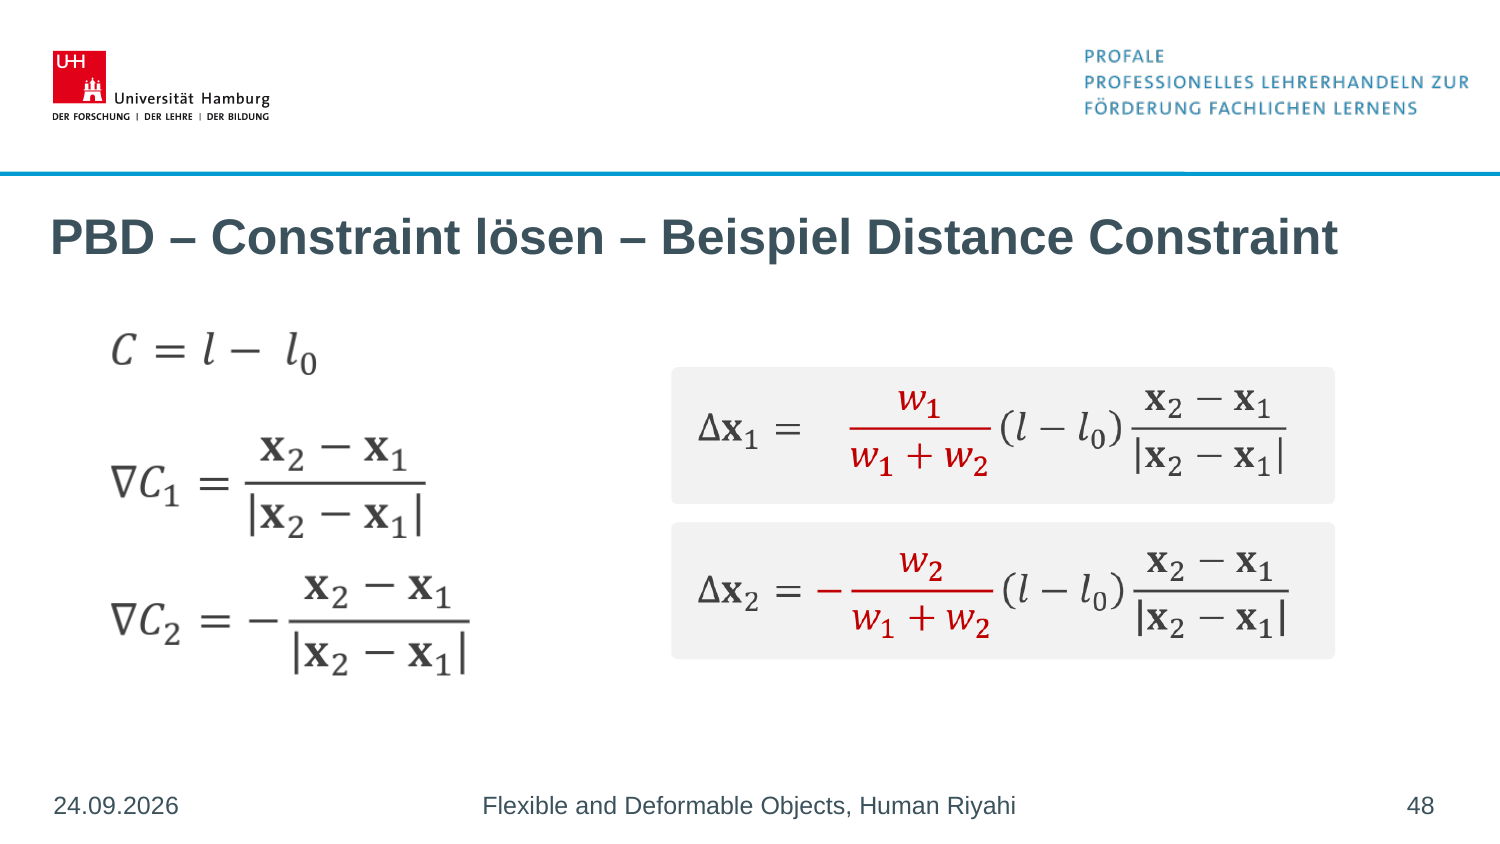

Quelle ist hier 10 minute physics von Matthias Müller (soft body videos)
Bild fehlt
# PBD – Constraint lösen – Beispiel Distance Constraint
Flexible and Deformable Objects, Human Riyahi